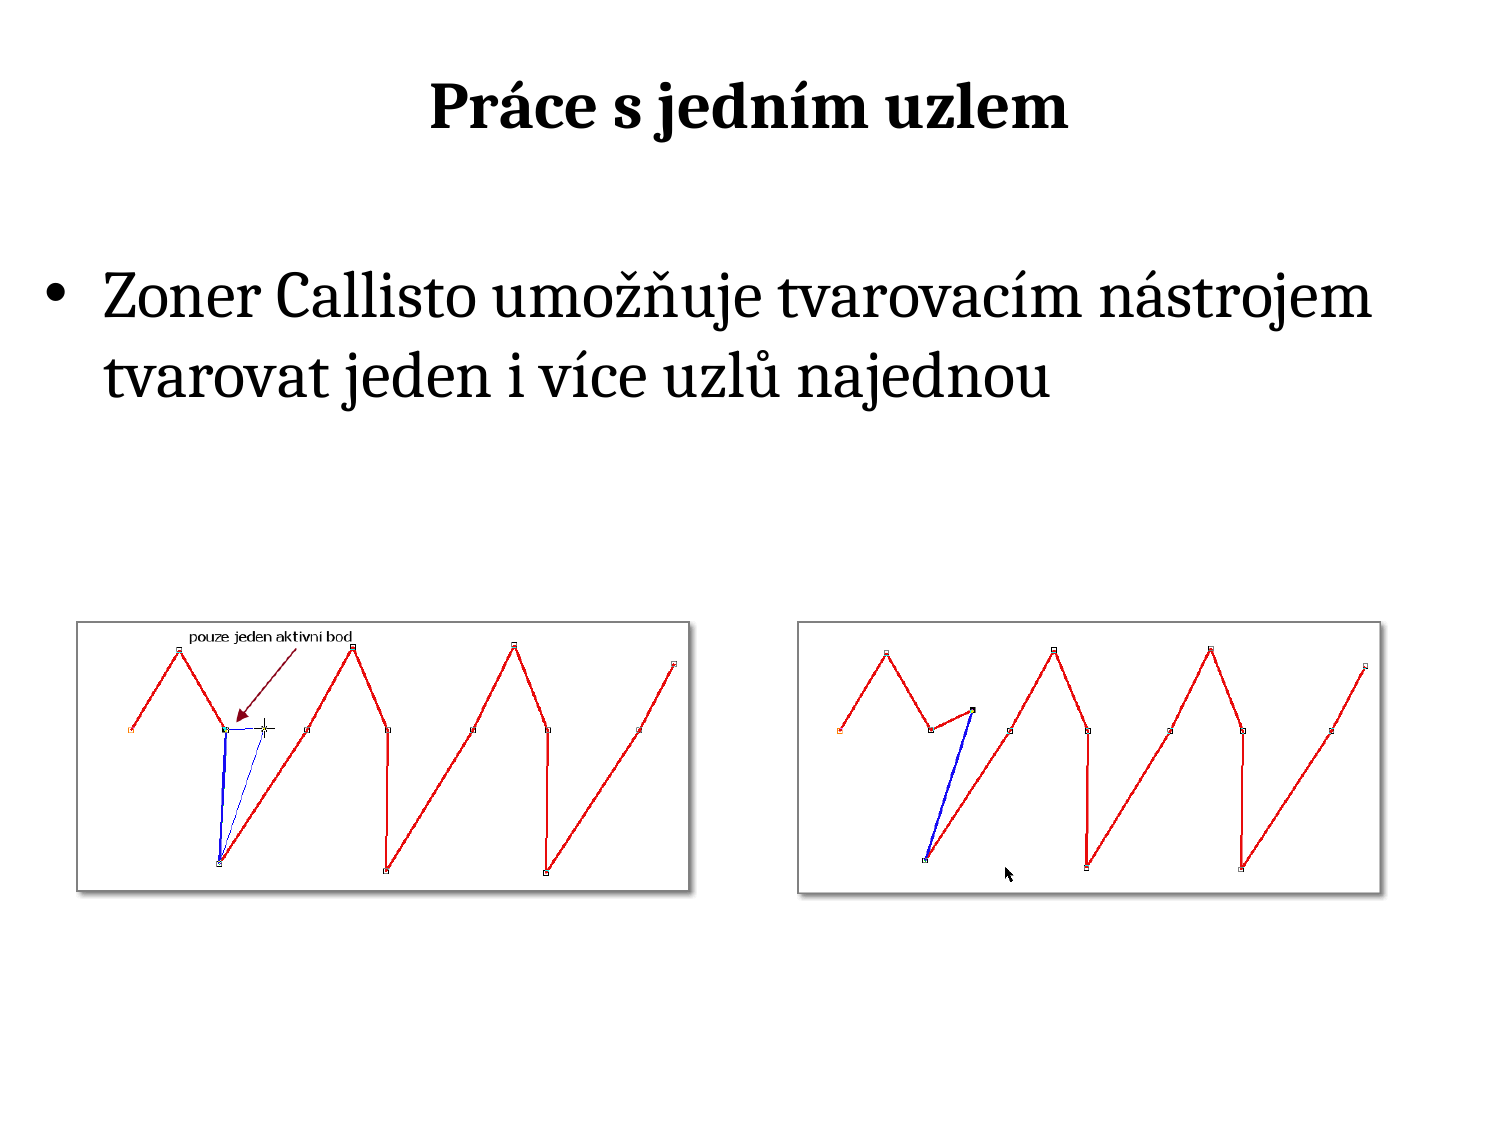

Práce s jedním uzlem
Zoner Callisto umožňuje tvarovacím nástrojem tvarovat jeden i více uzlů najednou